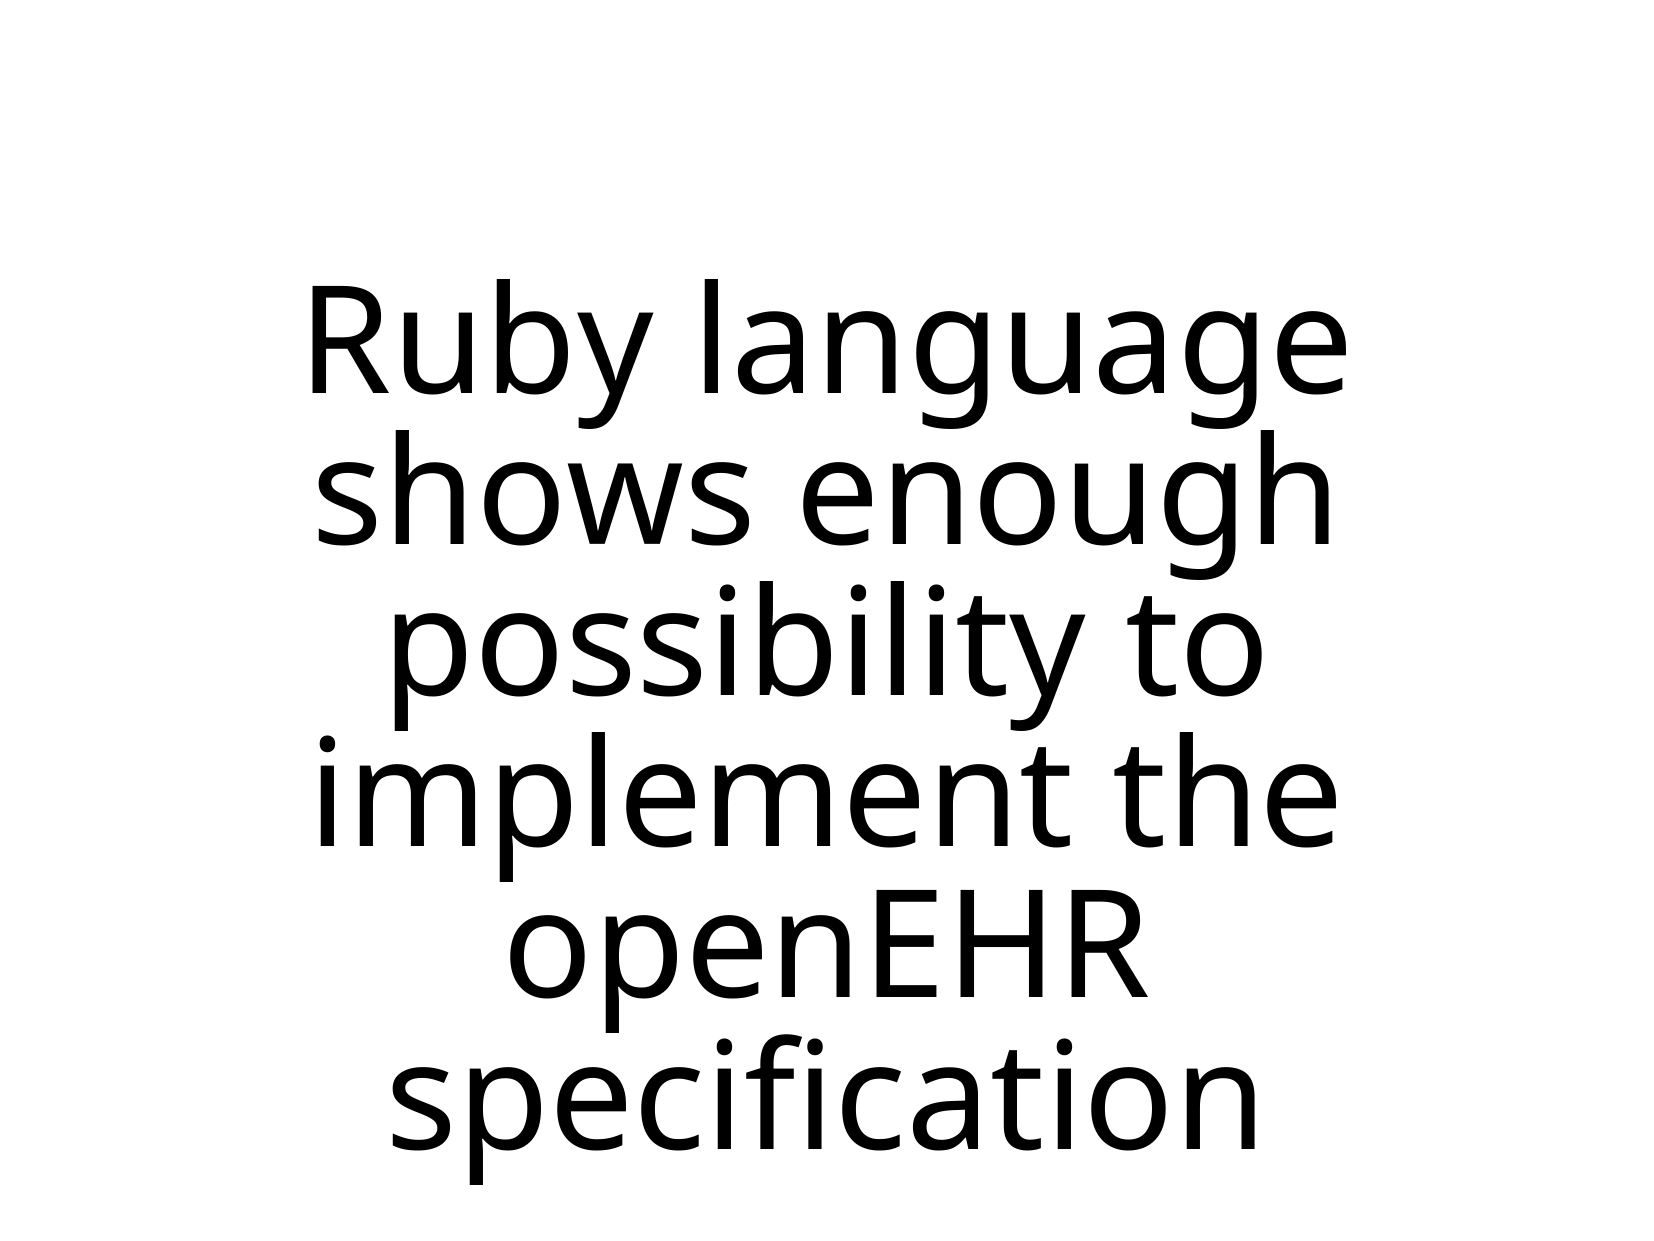

Ruby language shows enough possibility to implement the openEHR specification